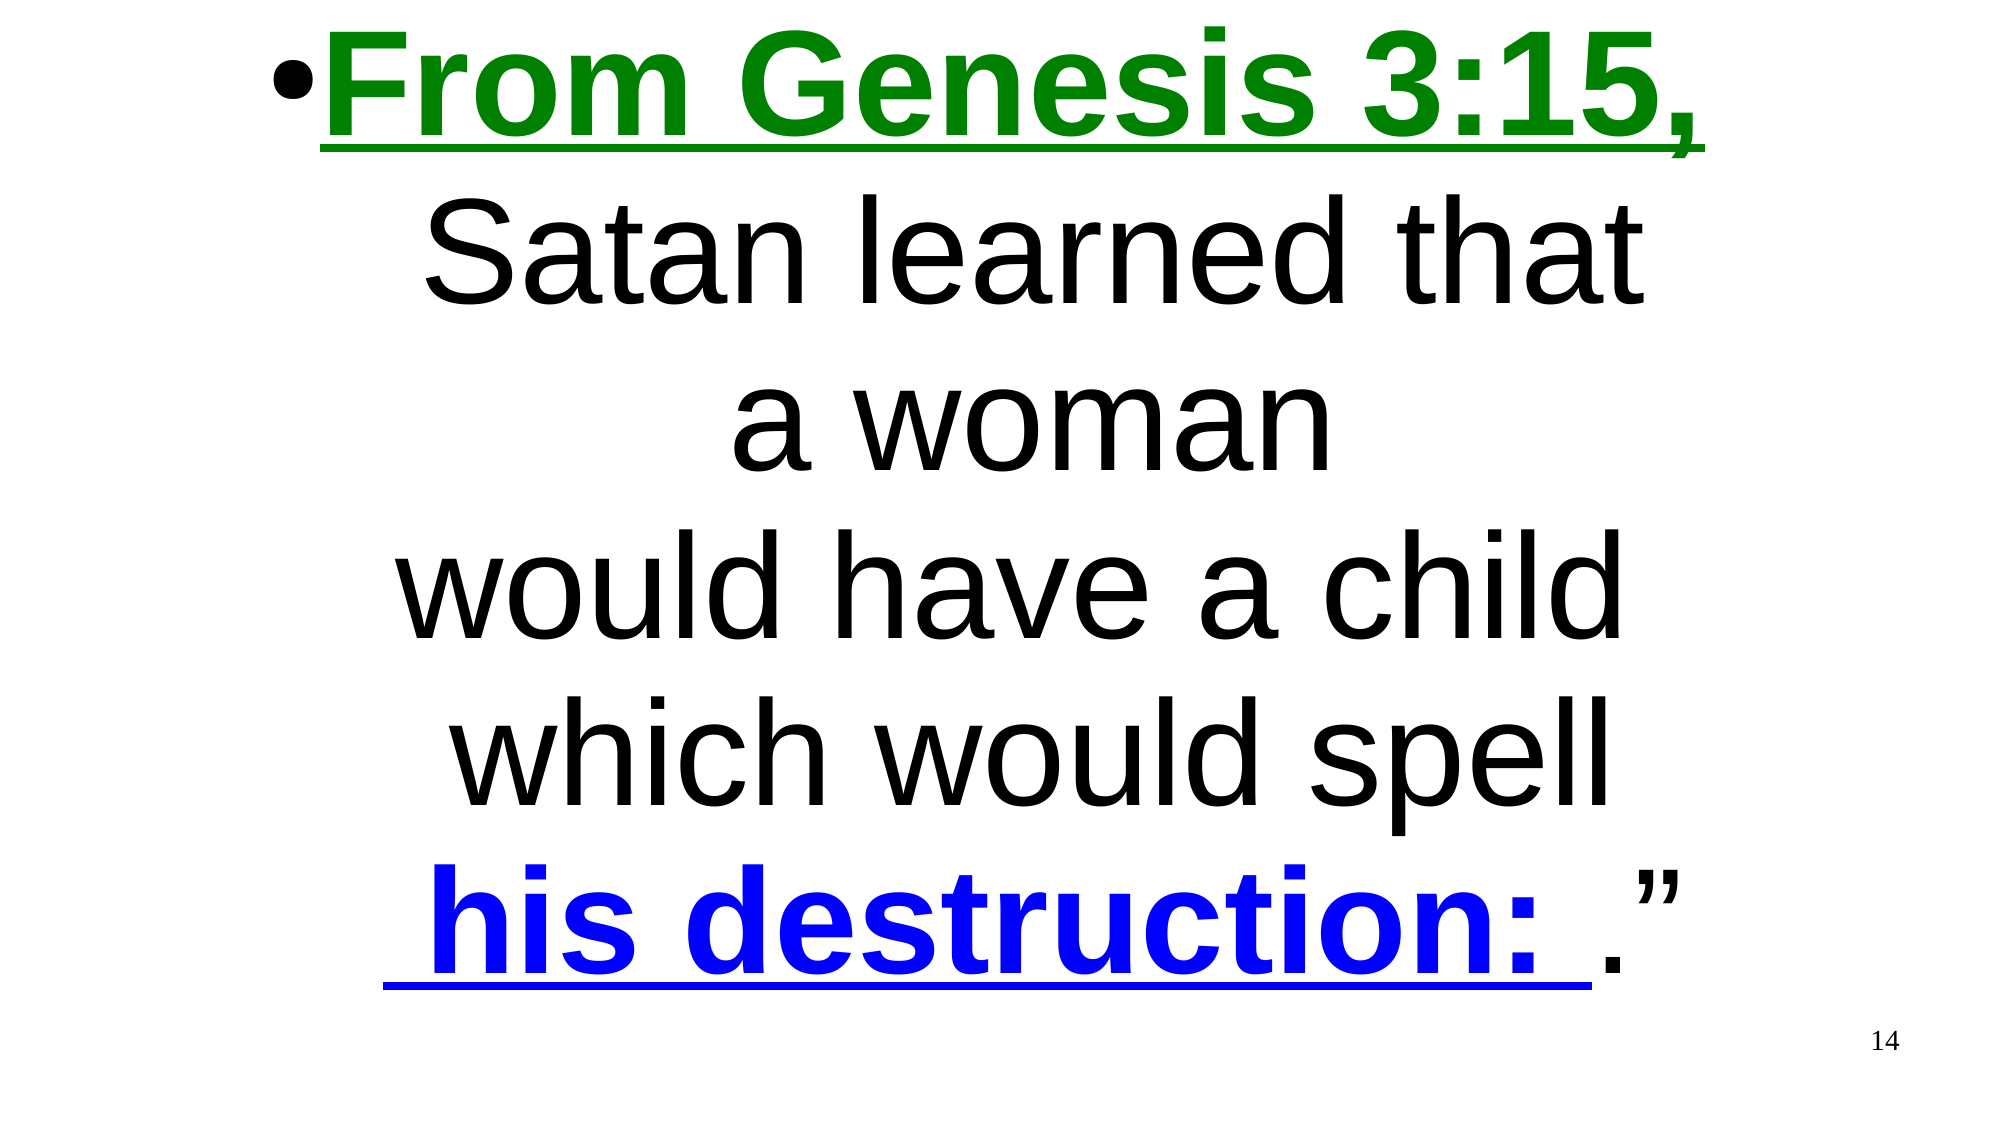

# From Genesis 3:15, Satan learned that a woman would have a child which would spell his destruction: .”
14